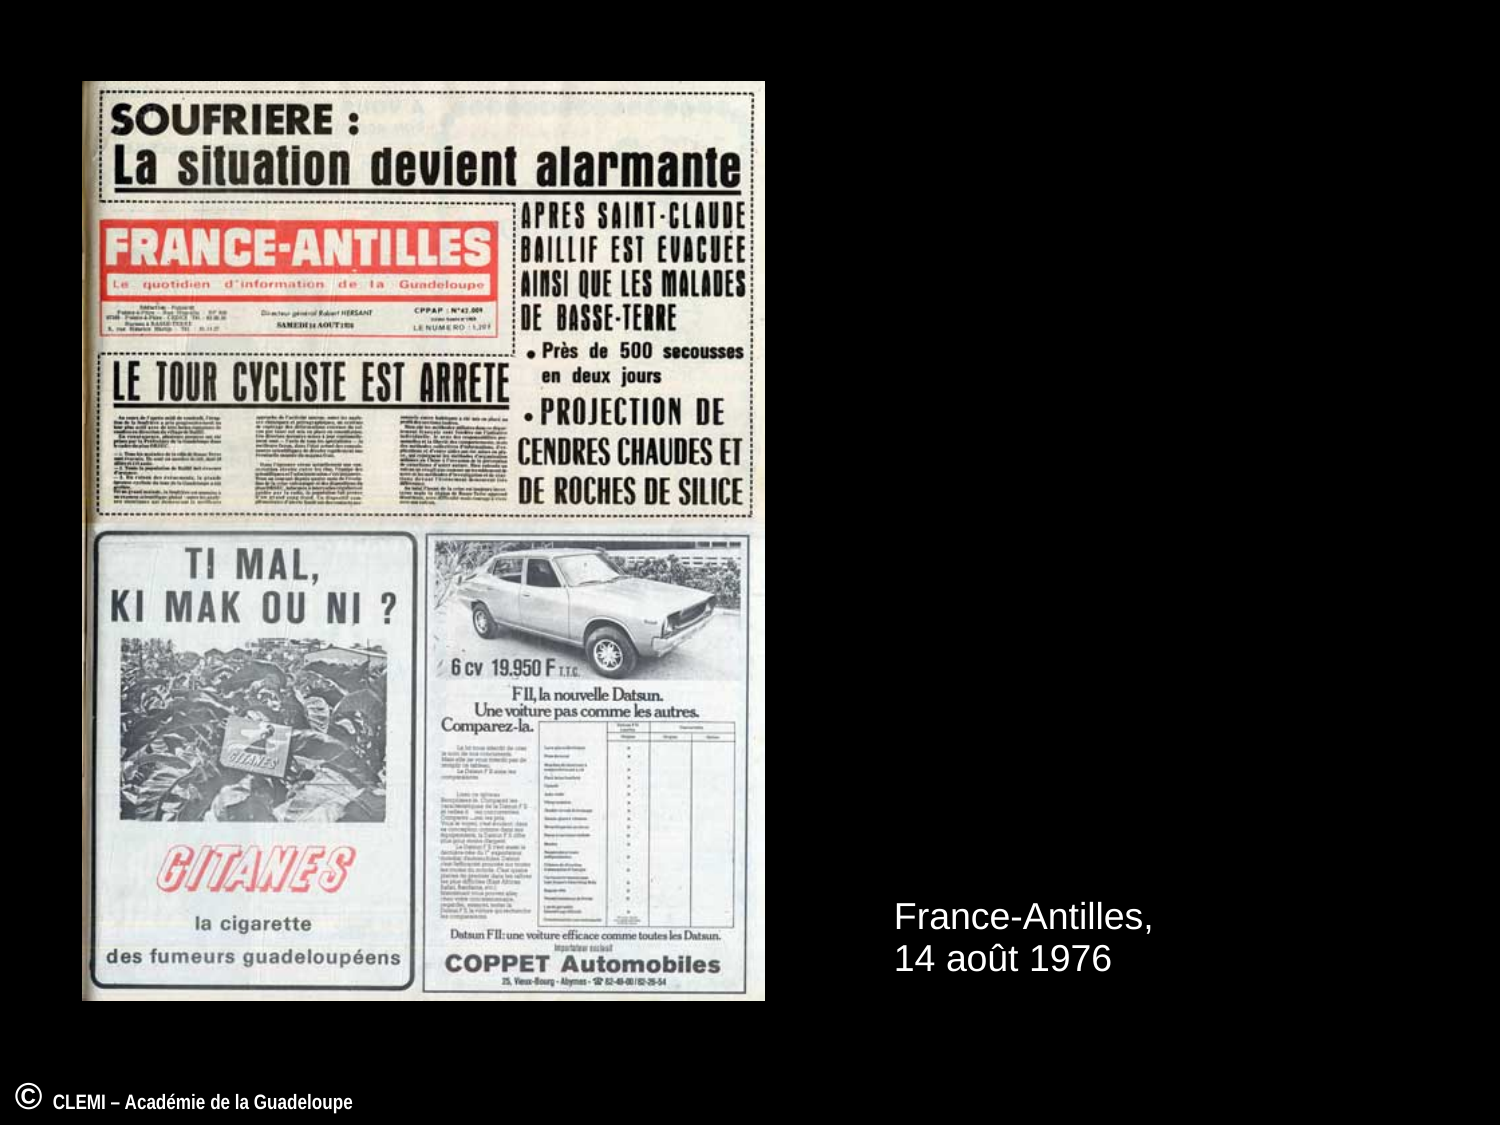

# France-Antilles, 14 août 1976
© CLEMI – Académie de la Guadeloupe